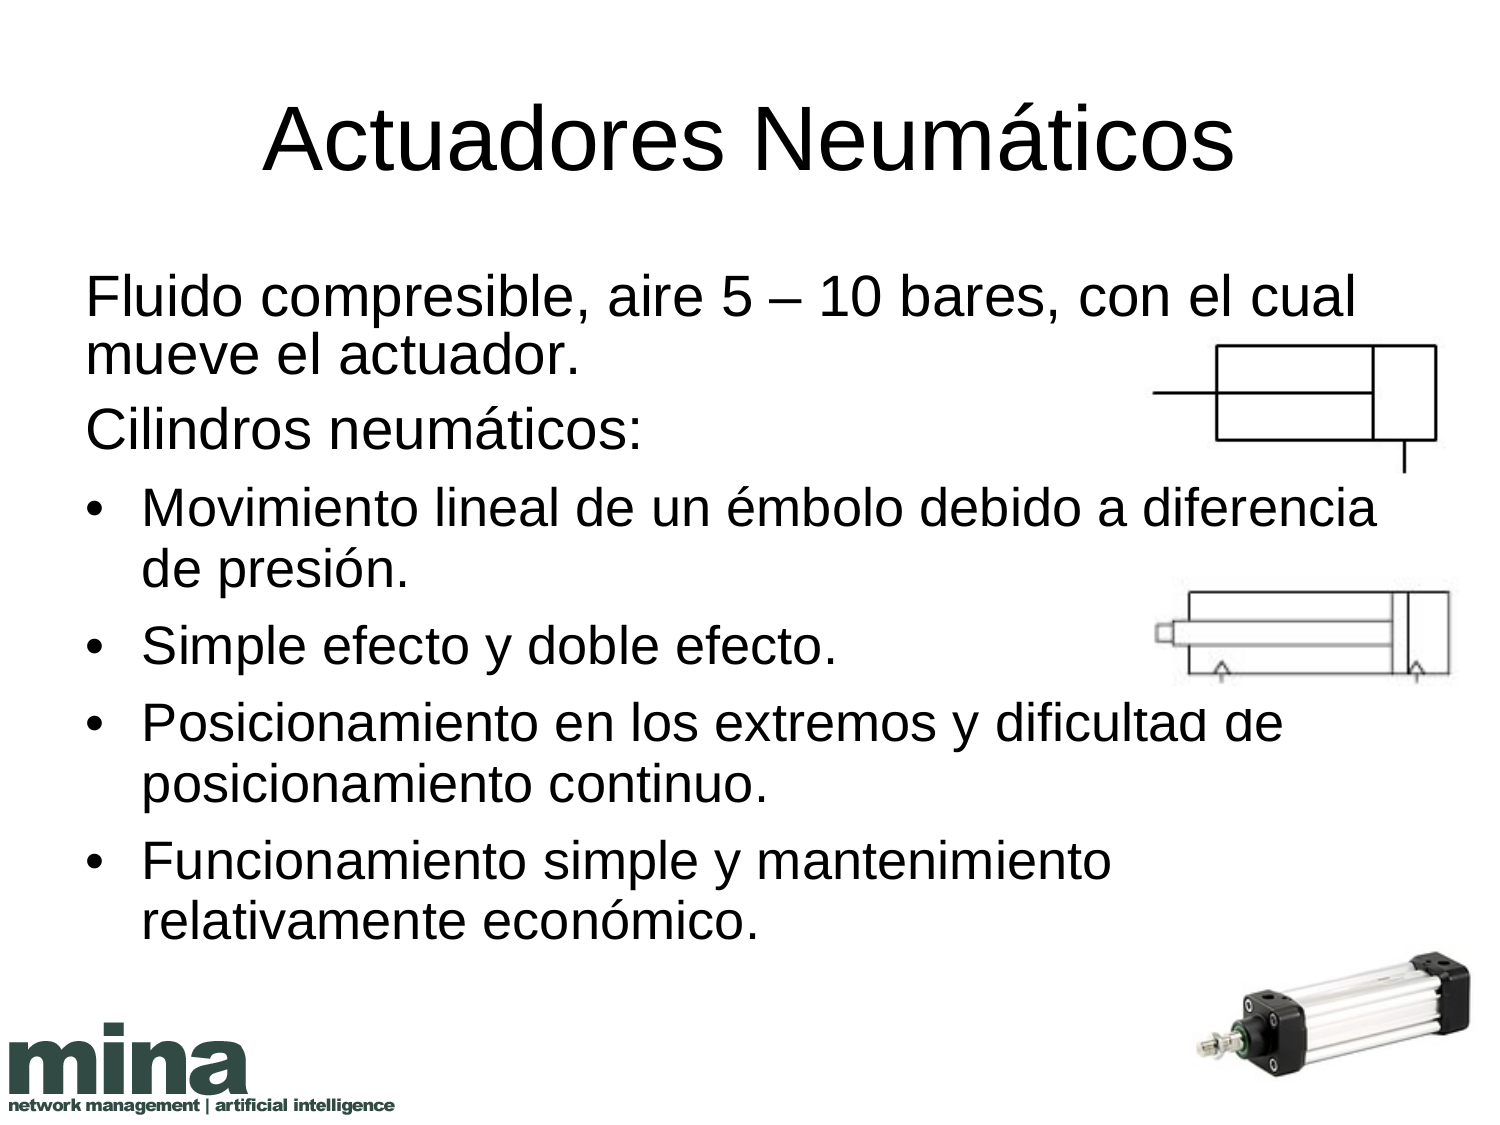

# Actuadores Neumáticos
Fluido compresible, aire 5 – 10 bares, con el cual mueve el actuador.
Cilindros neumáticos:
Movimiento lineal de un émbolo debido a diferencia de presión.
Simple efecto y doble efecto.
Posicionamiento en los extremos y dificultad de posicionamiento continuo.
Funcionamiento simple y mantenimiento relativamente económico.